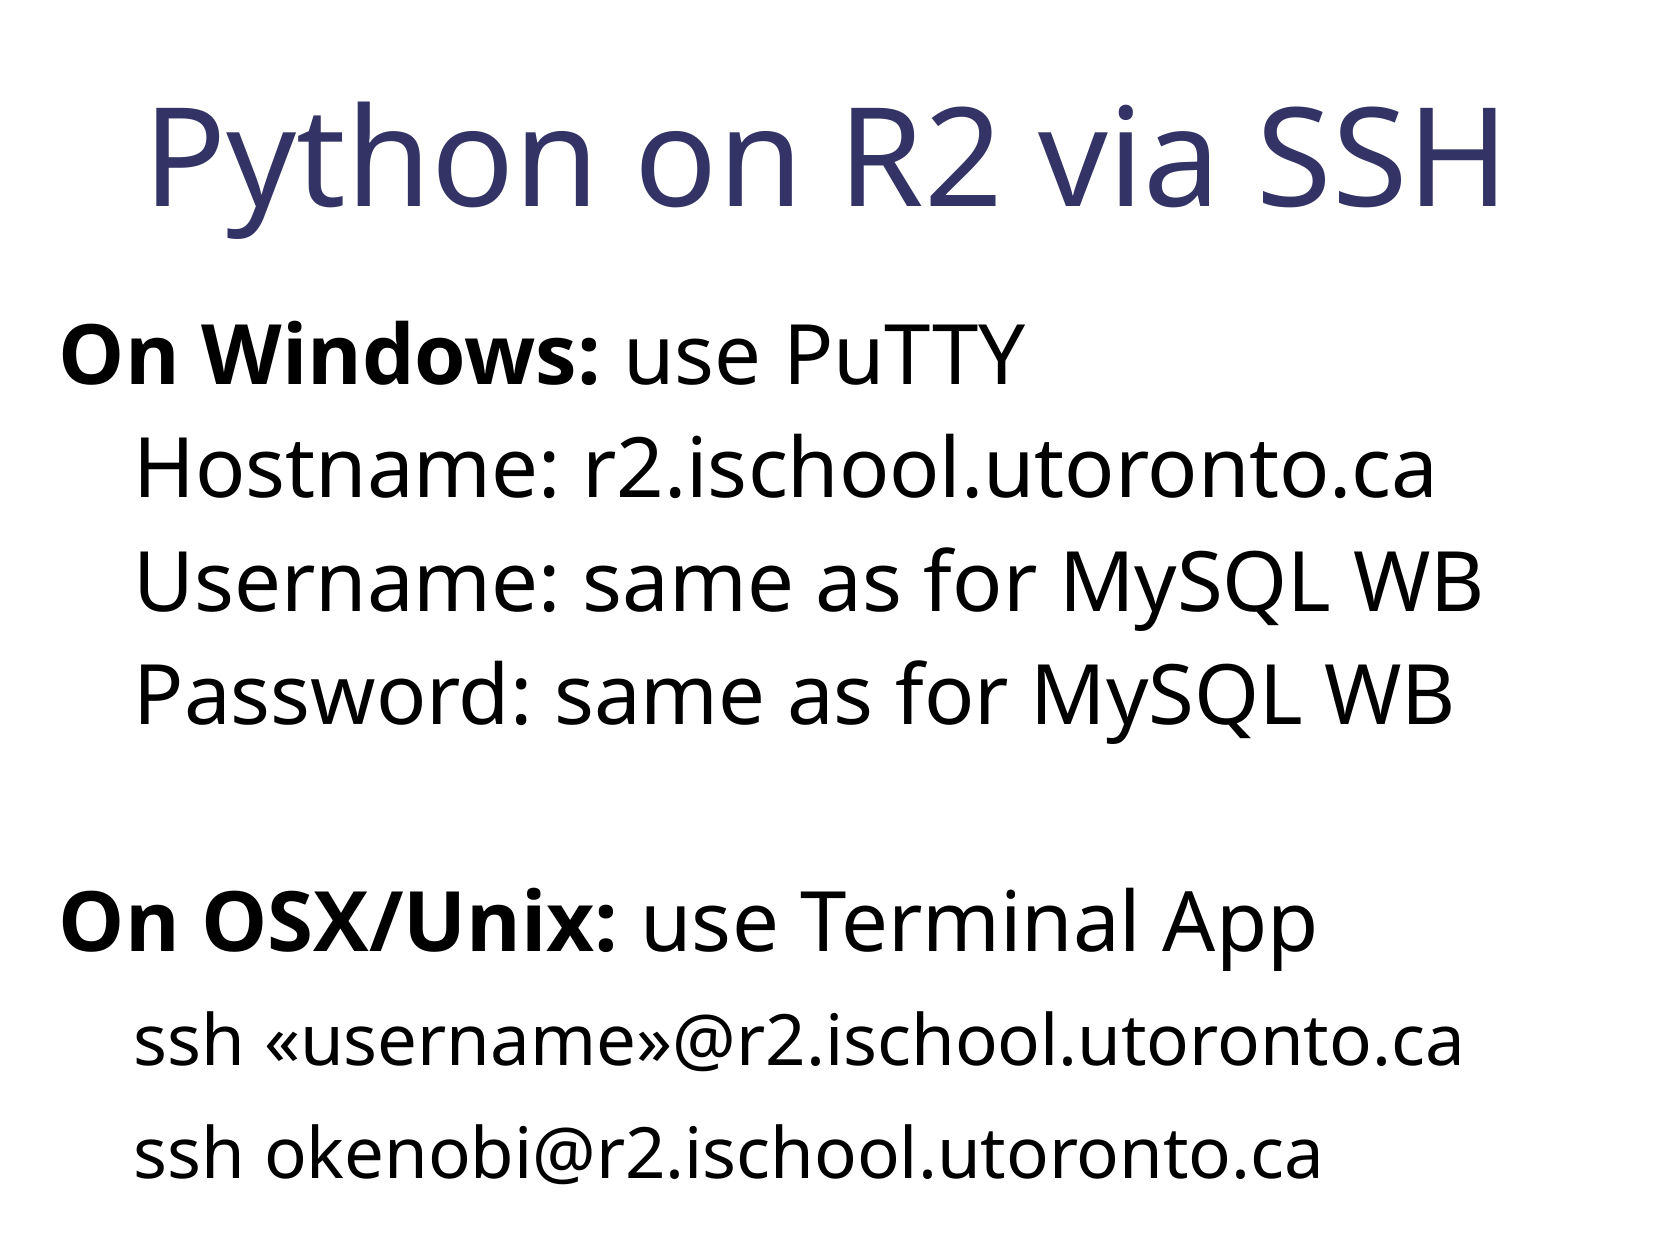

# Python on R2 via SSH
On Windows: use PuTTY
	Hostname: r2.ischool.utoronto.ca
	Username: same as for MySQL WB
	Password: same as for MySQL WB
On OSX/Unix: use Terminal App
	ssh «username»@r2.ischool.utoronto.ca
	ssh okenobi@r2.ischool.utoronto.ca
Once connected, type “python”.